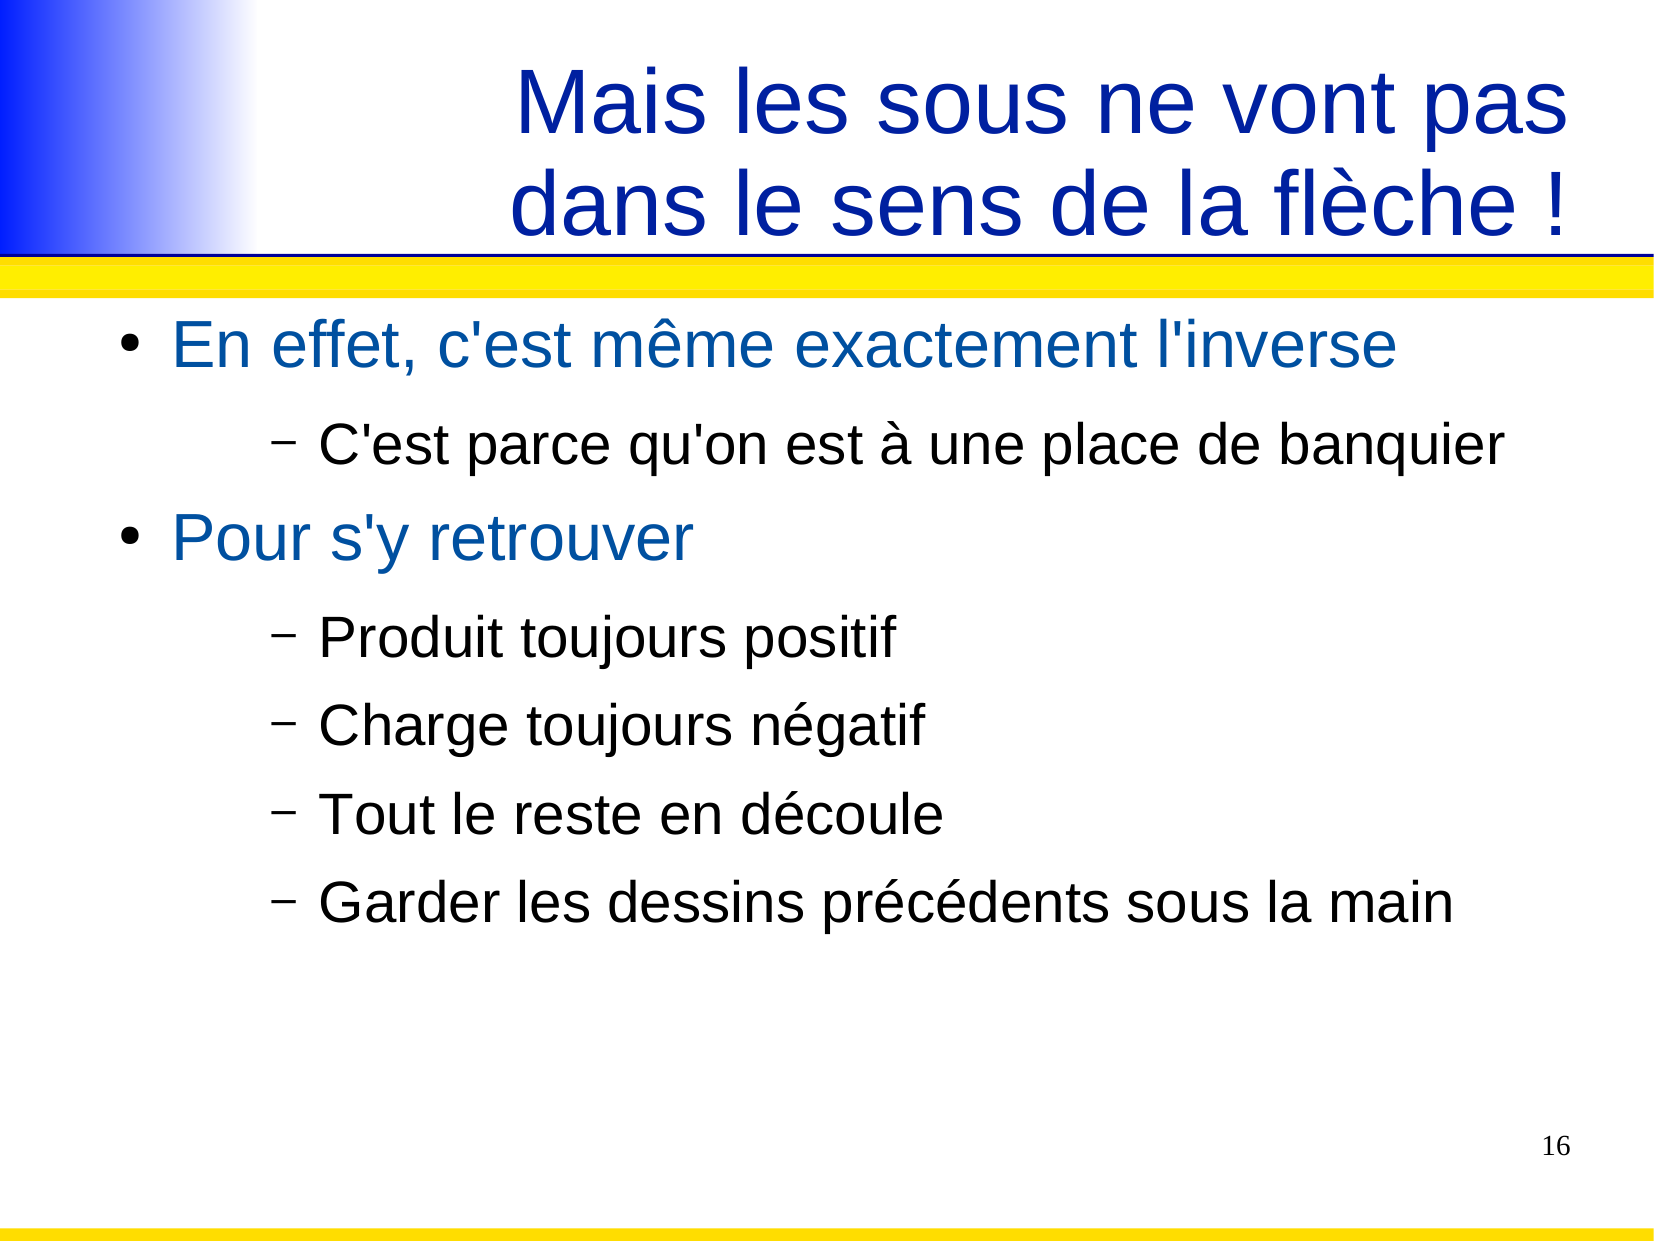

# Mais les sous ne vont pas dans le sens de la flèche !
En effet, c'est même exactement l'inverse
C'est parce qu'on est à une place de banquier
Pour s'y retrouver
Produit toujours positif
Charge toujours négatif
Tout le reste en découle
Garder les dessins précédents sous la main
16